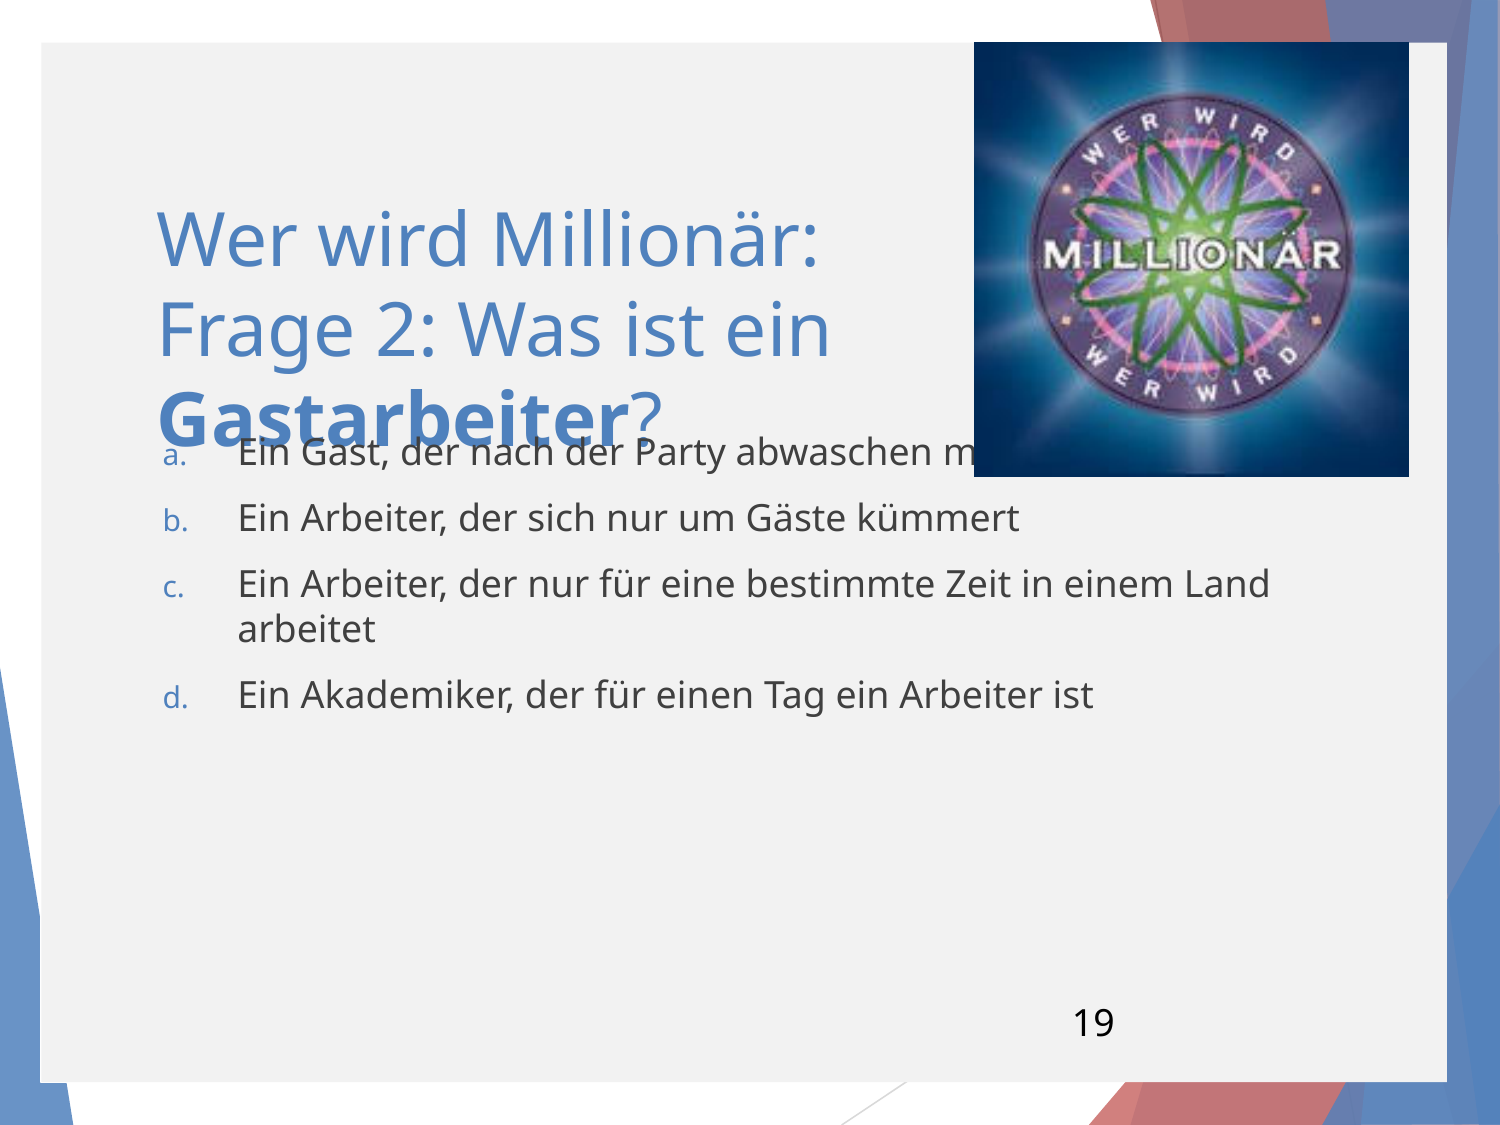

# Wer wird Millionär: Frage 2: Was ist ein Gastarbeiter?
Ein Gast, der nach der Party abwaschen muss
Ein Arbeiter, der sich nur um Gäste kümmert
Ein Arbeiter, der nur für eine bestimmte Zeit in einem Land arbeitet
Ein Akademiker, der für einen Tag ein Arbeiter ist